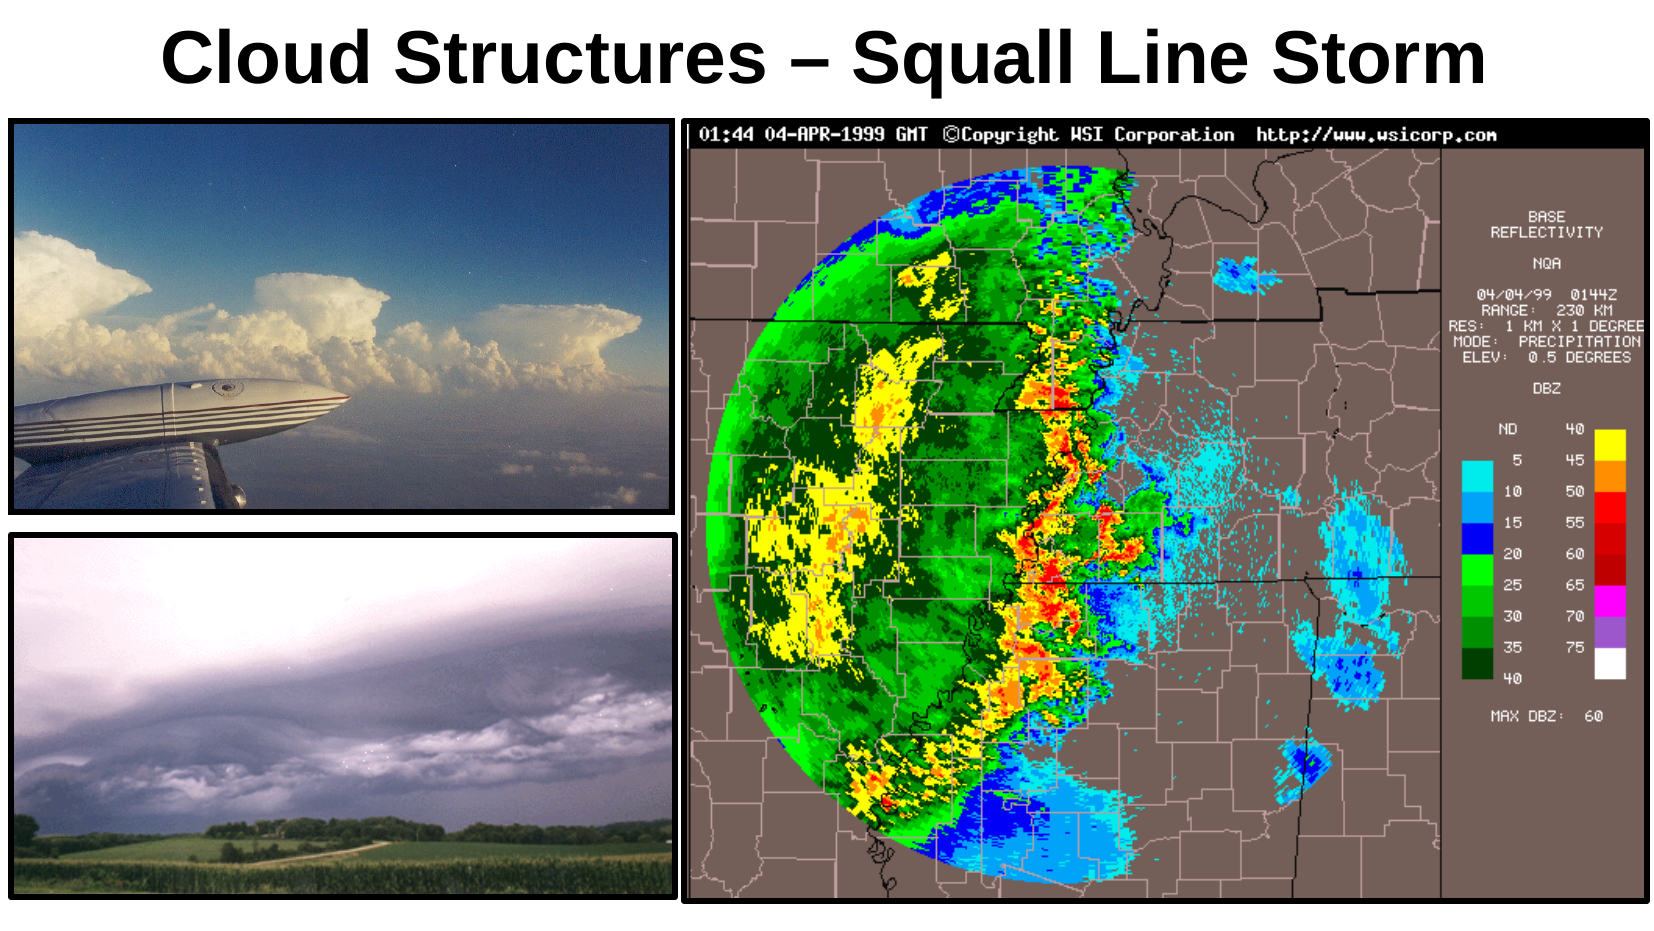

# Cloud Structures – Squall Line Storm